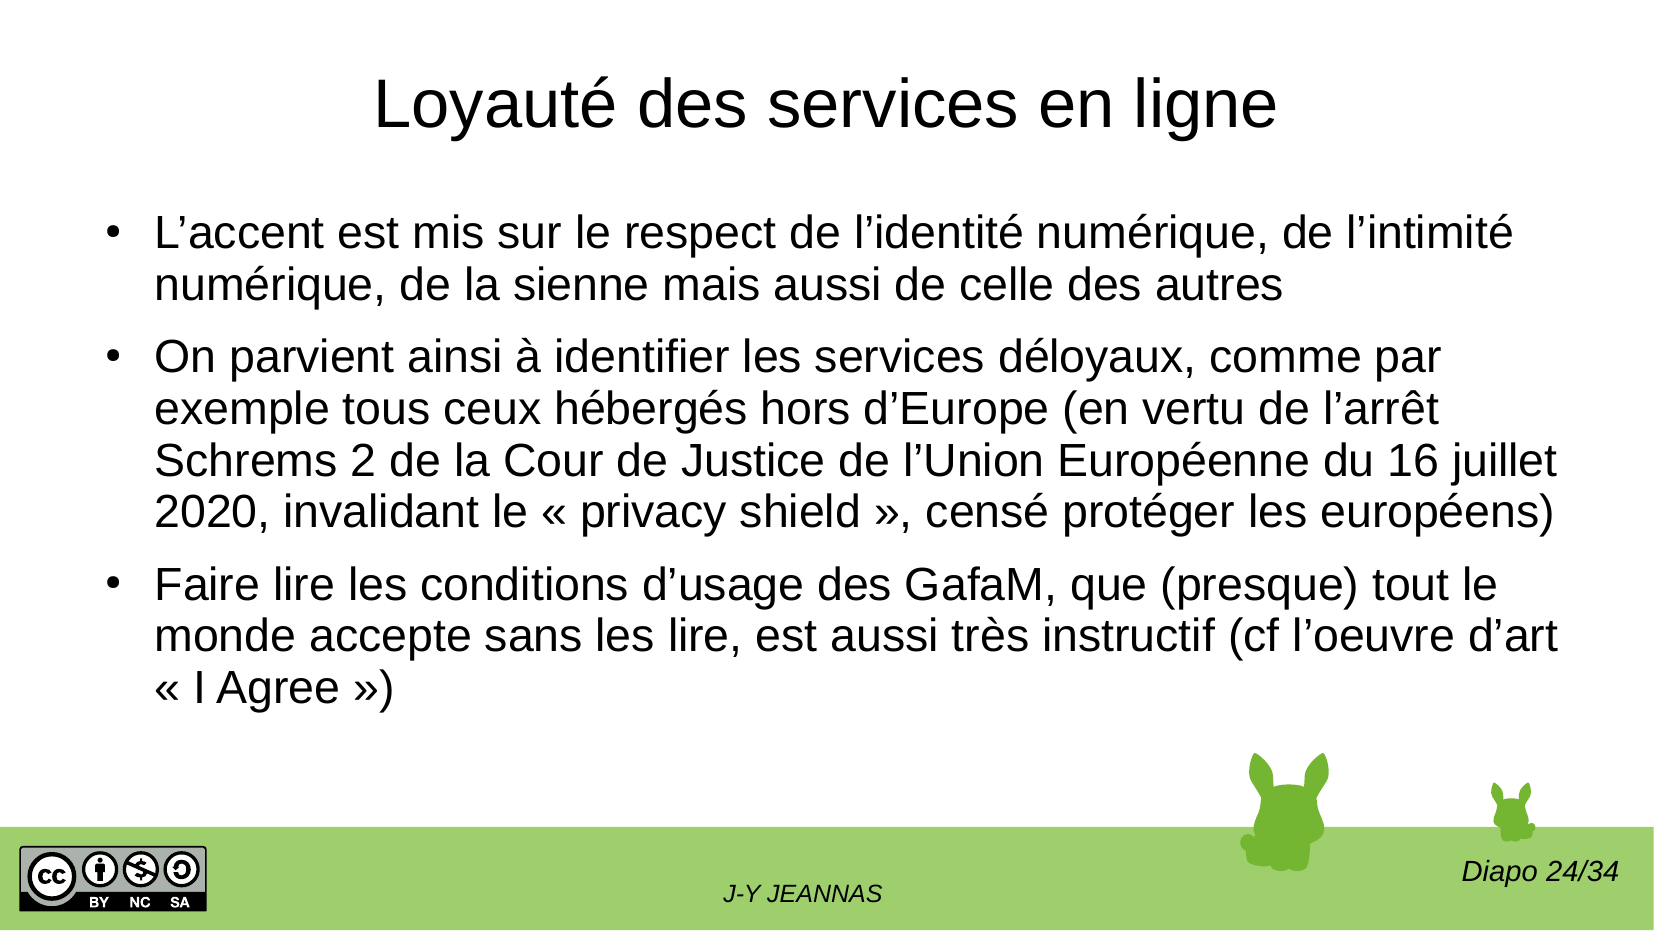

# Loyauté des services en ligne
L’accent est mis sur le respect de l’identité numérique, de l’intimité numérique, de la sienne mais aussi de celle des autres
On parvient ainsi à identifier les services déloyaux, comme par exemple tous ceux hébergés hors d’Europe (en vertu de l’arrêt Schrems 2 de la Cour de Justice de l’Union Européenne du 16 juillet 2020, invalidant le « privacy shield », censé protéger les européens)
Faire lire les conditions d’usage des GafaM, que (presque) tout le monde accepte sans les lire, est aussi très instructif (cf l’oeuvre d’art « I Agree »)